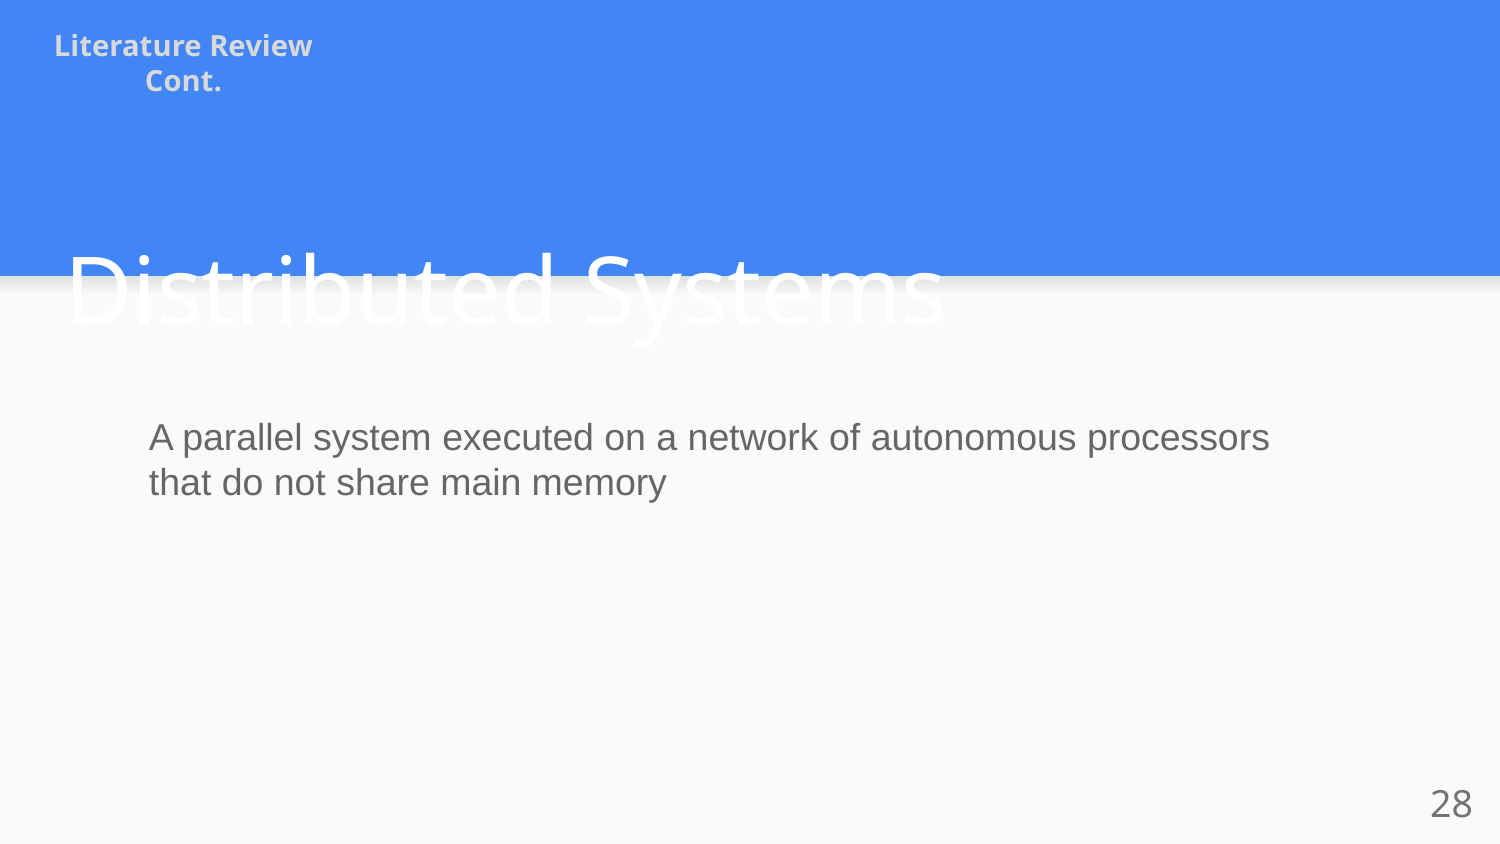

Literature Review Cont.
# Distributed Systems
A parallel system executed on a network of autonomous processors
that do not share main memory
28